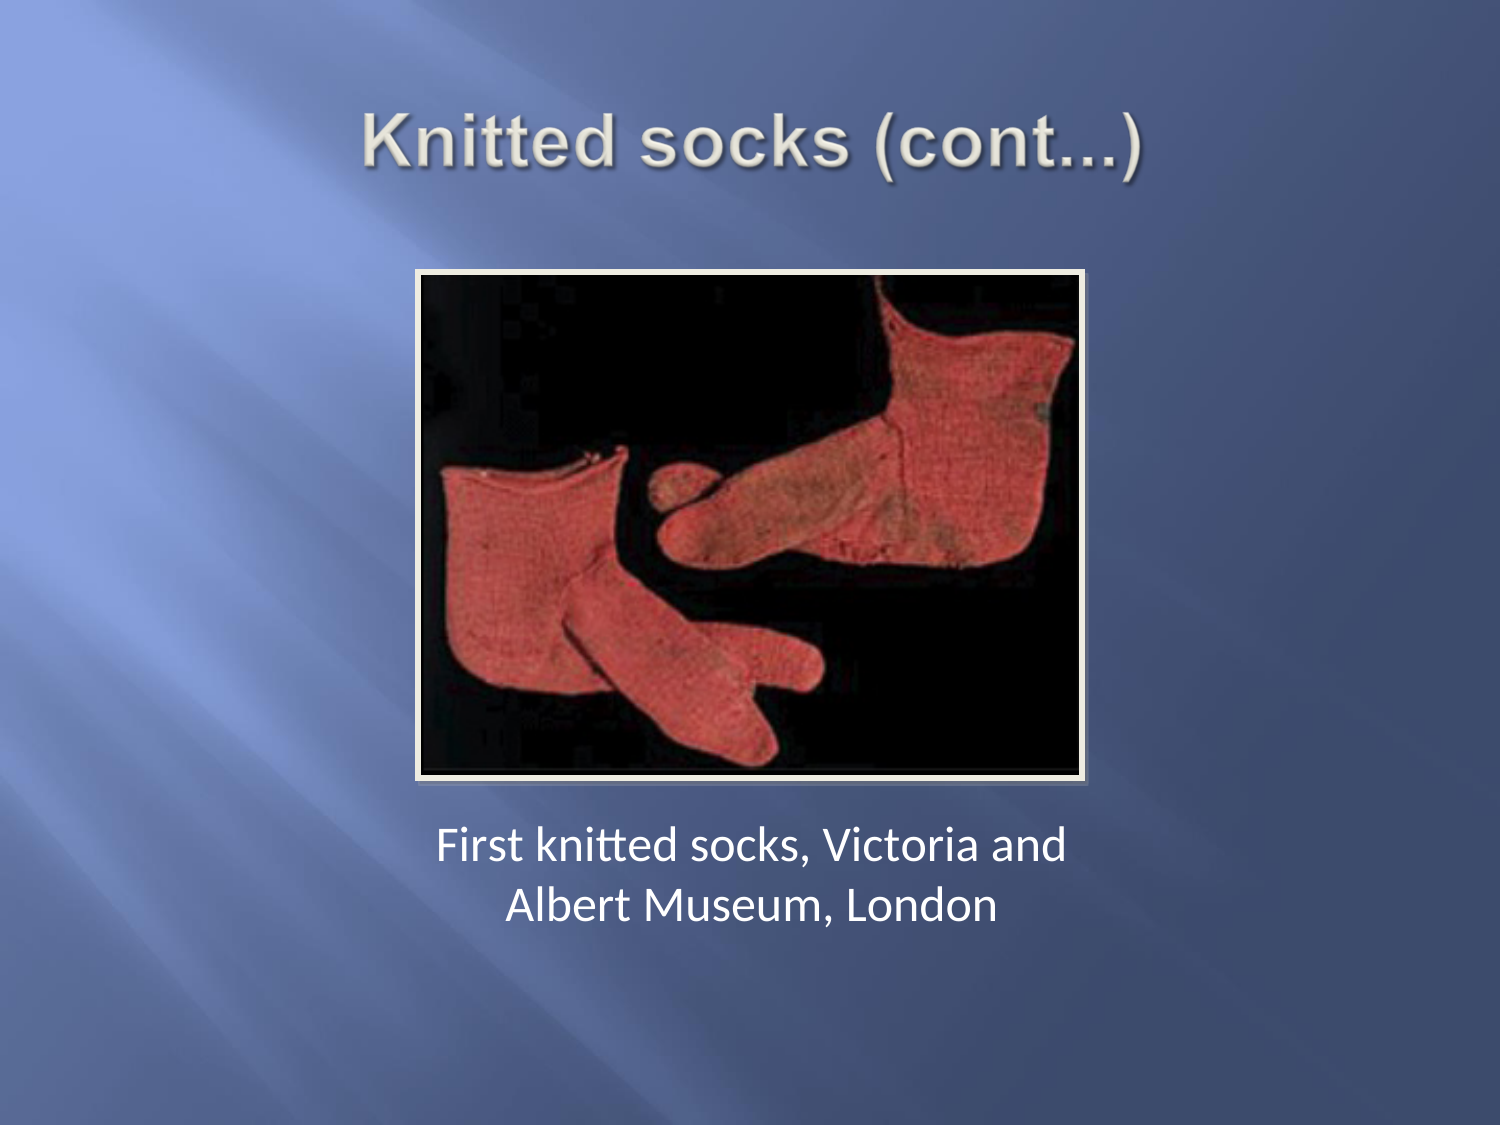

First knitted socks, Victoria and Albert Museum, London